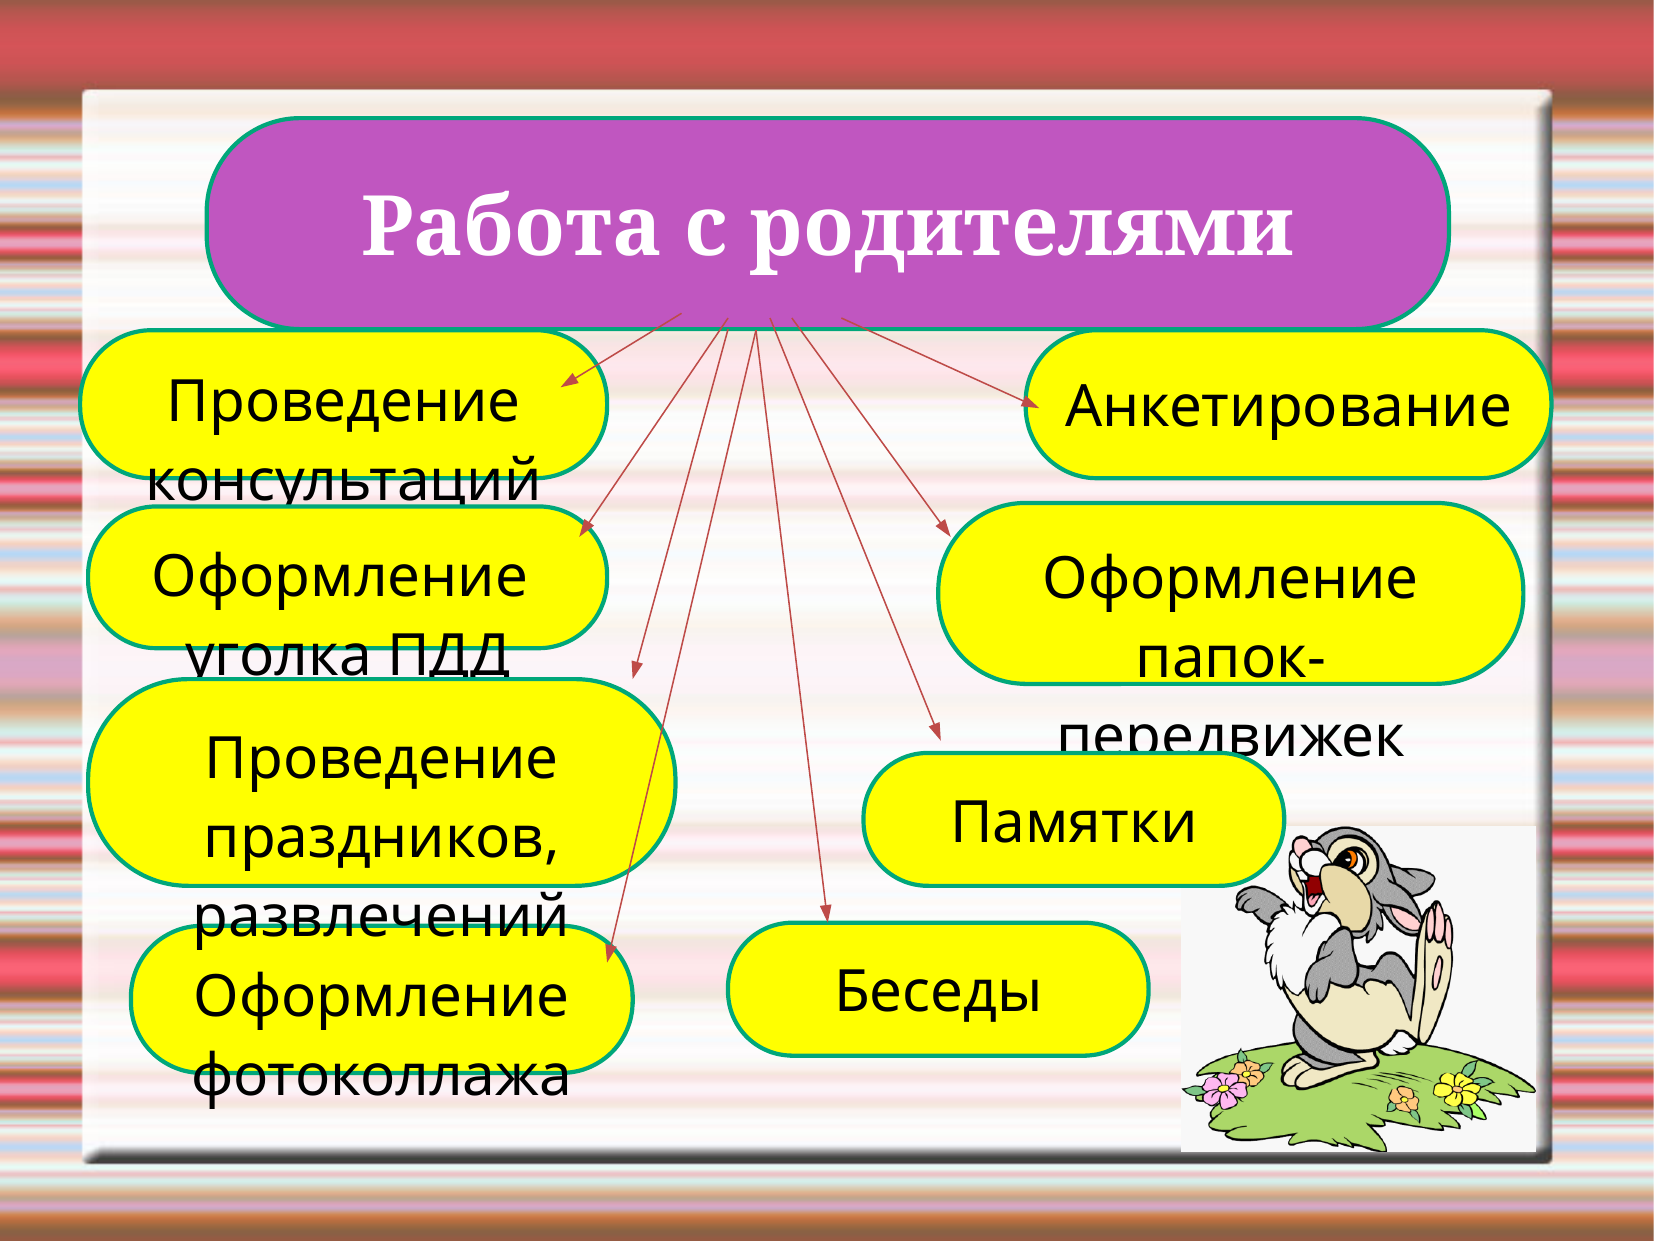

Работа с родителями
Проведение консультаций
Анкетирование
Оформление папок-передвижек
Оформление
уголка ПДД
Проведение праздников, развлечений
Памятки
Беседы
Оформление фотоколлажа